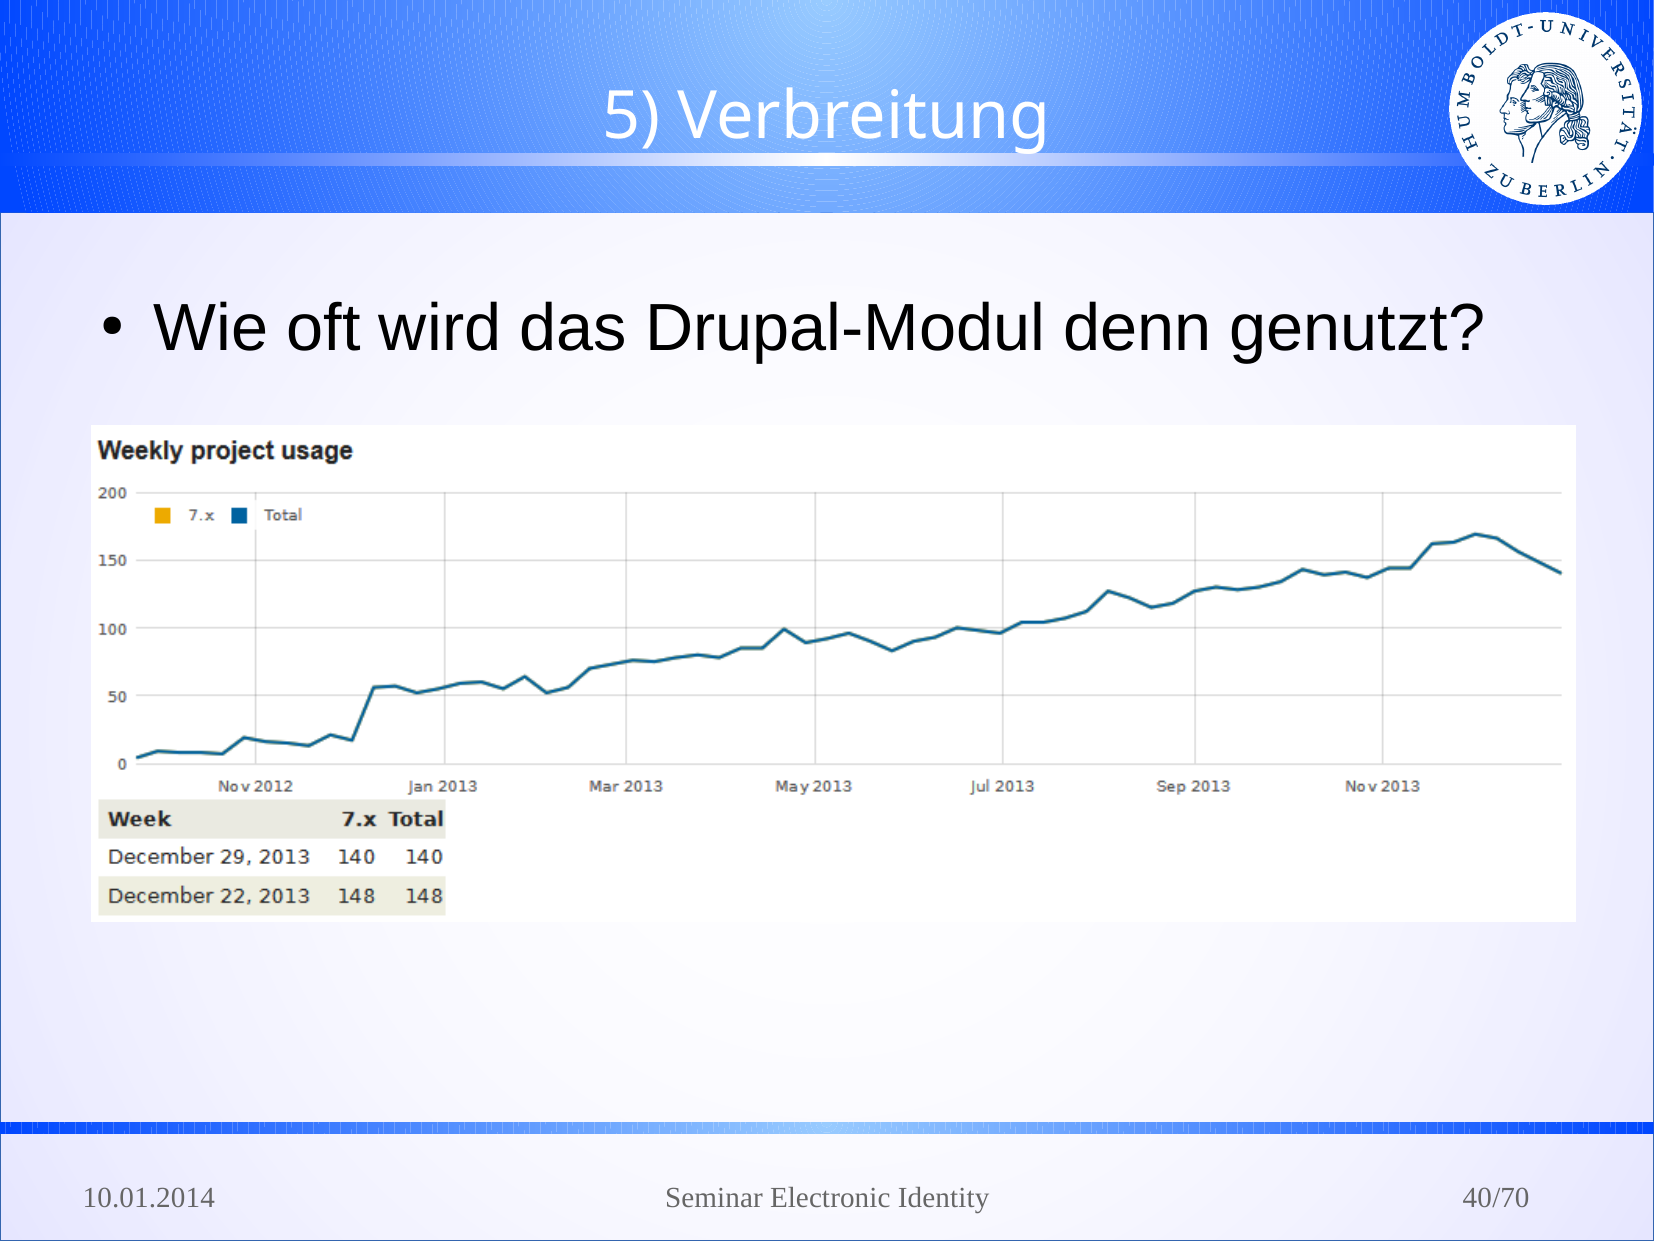

# 5) Verbreitung
Wie oft wird das Drupal-Modul denn genutzt?
10.01.2014
Seminar Electronic Identity